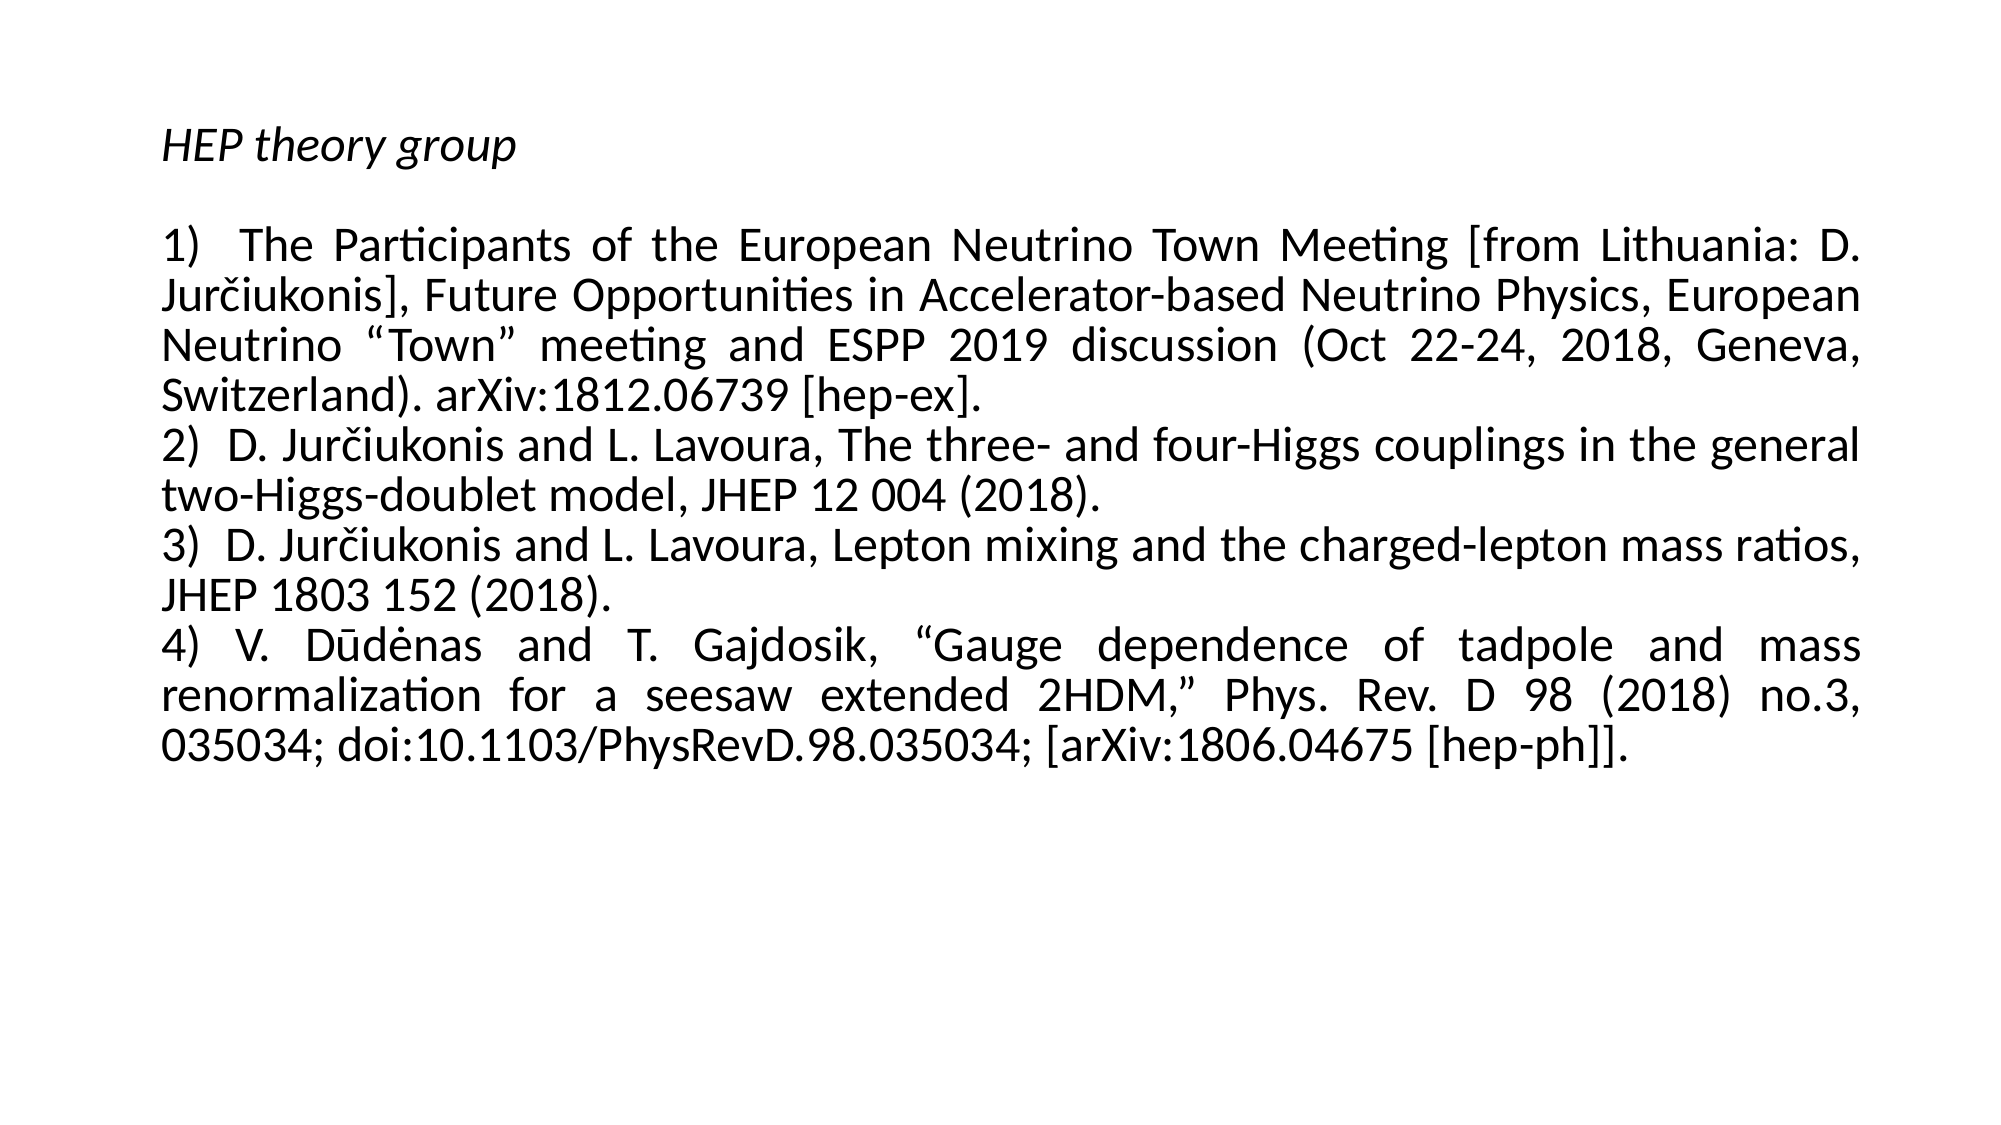

HEP theory group
 The Participants of the European Neutrino Town Meeting [from Lithuania: D. Jurčiukonis], Future Opportunities in Accelerator-based Neutrino Physics, European Neutrino “Town” meeting and ESPP 2019 discussion (Oct 22-24, 2018, Geneva, Switzerland). arXiv:1812.06739 [hep-ex].
 D. Jurčiukonis and L. Lavoura, The three- and four-Higgs couplings in the general two-Higgs-doublet model, JHEP 12 004 (2018).
 D. Jurčiukonis and L. Lavoura, Lepton mixing and the charged-lepton mass ratios, JHEP 1803 152 (2018).
 V. Dūdėnas and T. Gajdosik, “Gauge dependence of tadpole and mass renormalization for a seesaw extended 2HDM,” Phys. Rev. D 98 (2018) no.3, 035034; doi:10.1103/PhysRevD.98.035034; [arXiv:1806.04675 [hep-ph]].